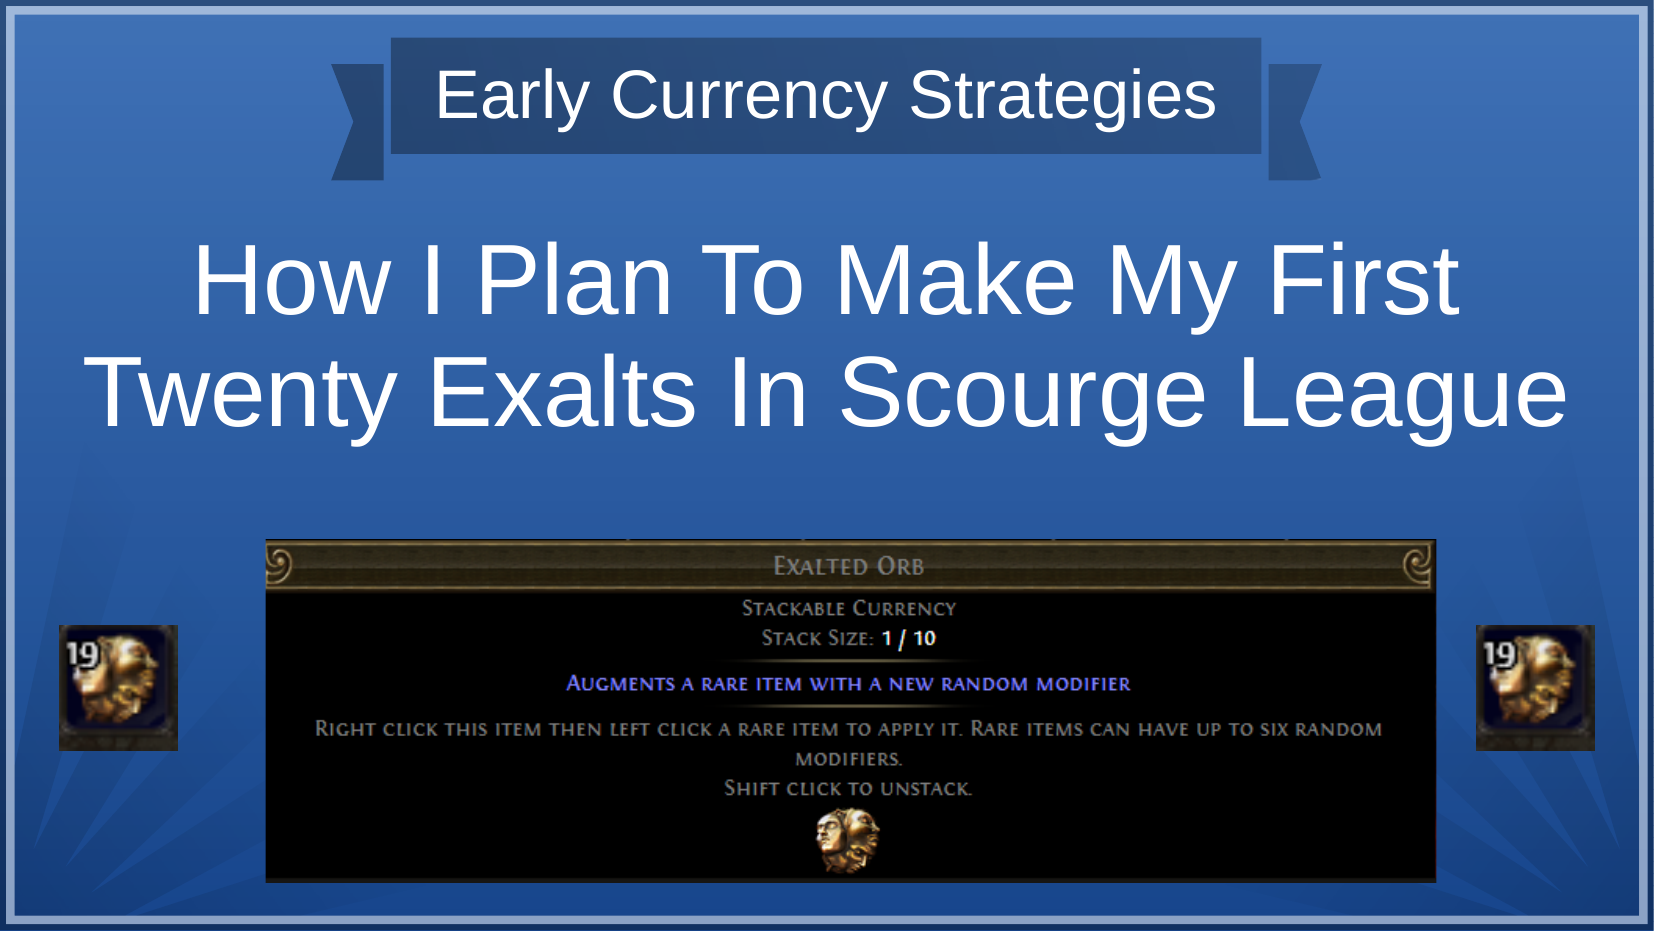

# Early Currency Strategies
How I Plan To Make My First Twenty Exalts In Scourge League